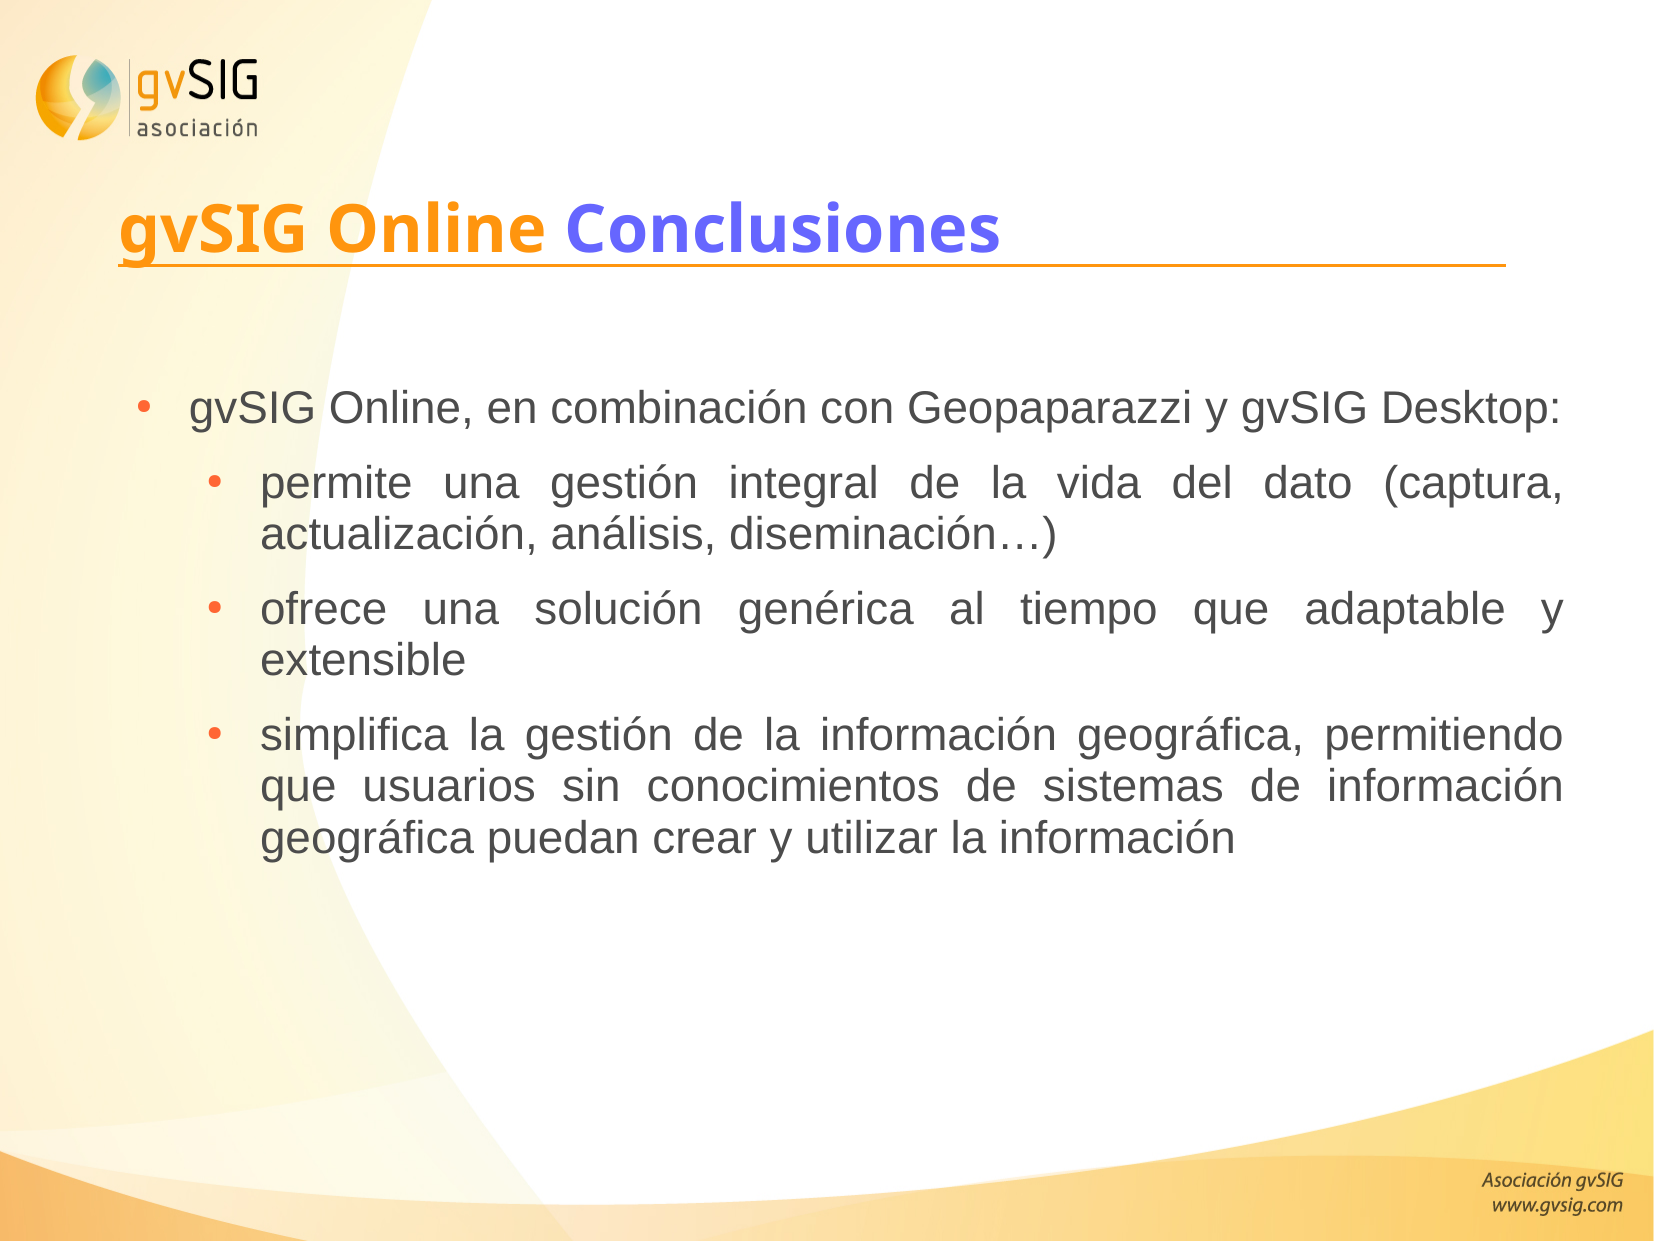

# gvSIG Online Conclusiones
gvSIG Online, en combinación con Geopaparazzi y gvSIG Desktop:
permite una gestión integral de la vida del dato (captura, actualización, análisis, diseminación…)
ofrece una solución genérica al tiempo que adaptable y extensible
simplifica la gestión de la información geográfica, permitiendo que usuarios sin conocimientos de sistemas de información geográfica puedan crear y utilizar la información